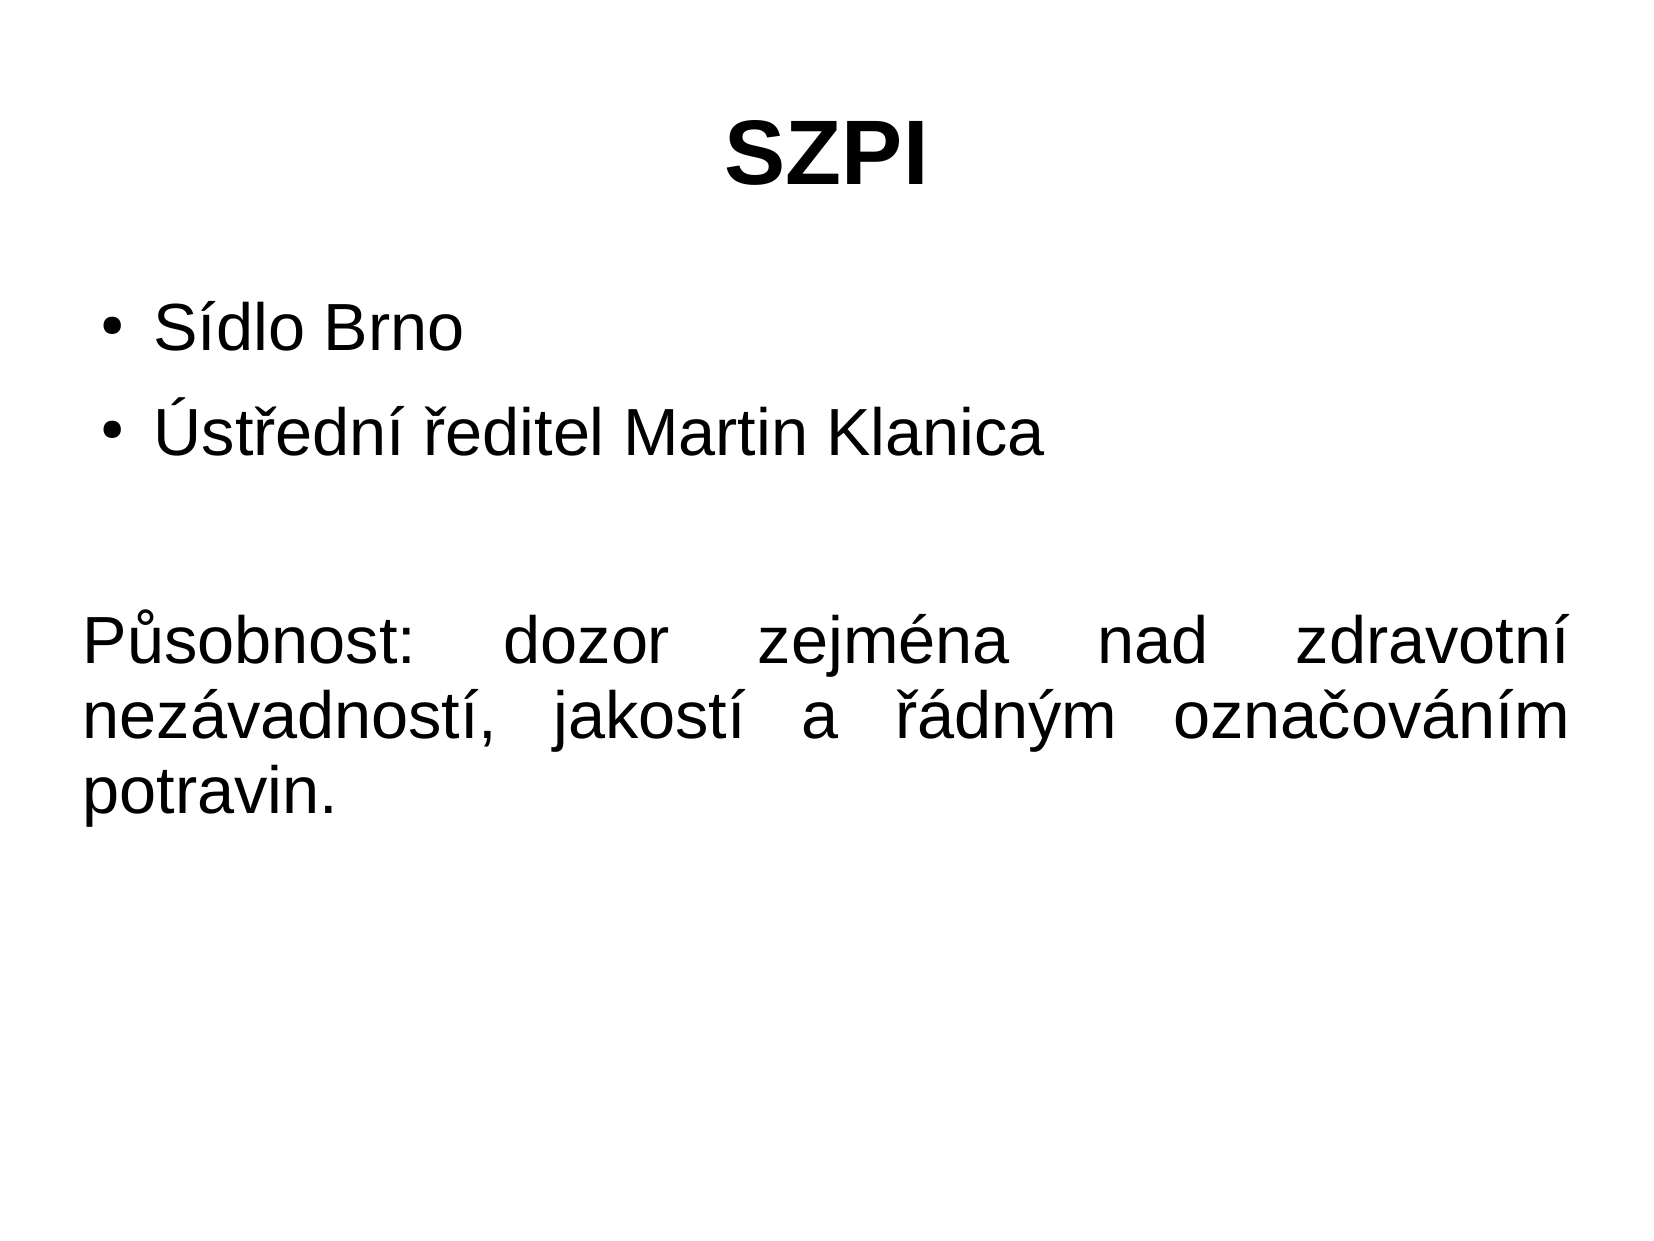

# SZPI
Sídlo Brno
Ústřední ředitel Martin Klanica
Působnost: dozor zejména nad zdravotní nezávadností, jakostí a řádným označováním potravin.